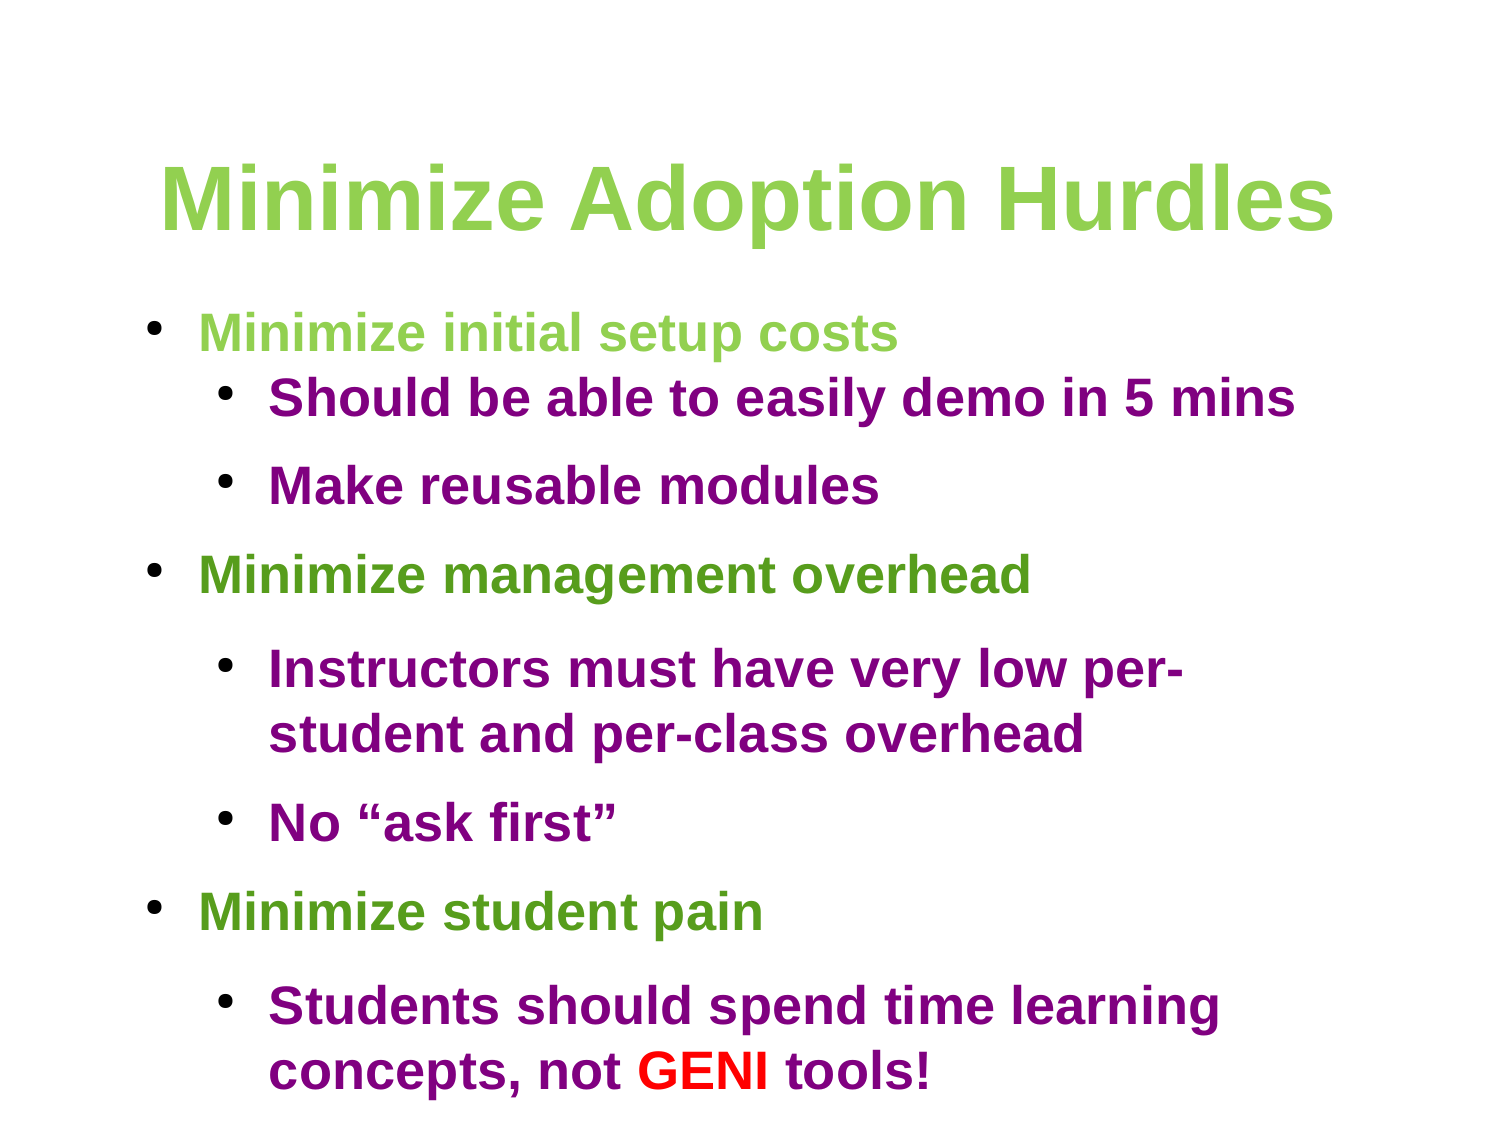

# Minimize Adoption Hurdles
Minimize initial setup costs
Should be able to easily demo in 5 mins
Make reusable modules
Minimize management overhead
Instructors must have very low per-student and per-class overhead
No “ask first”
Minimize student pain
Students should spend time learning concepts, not GENI tools!